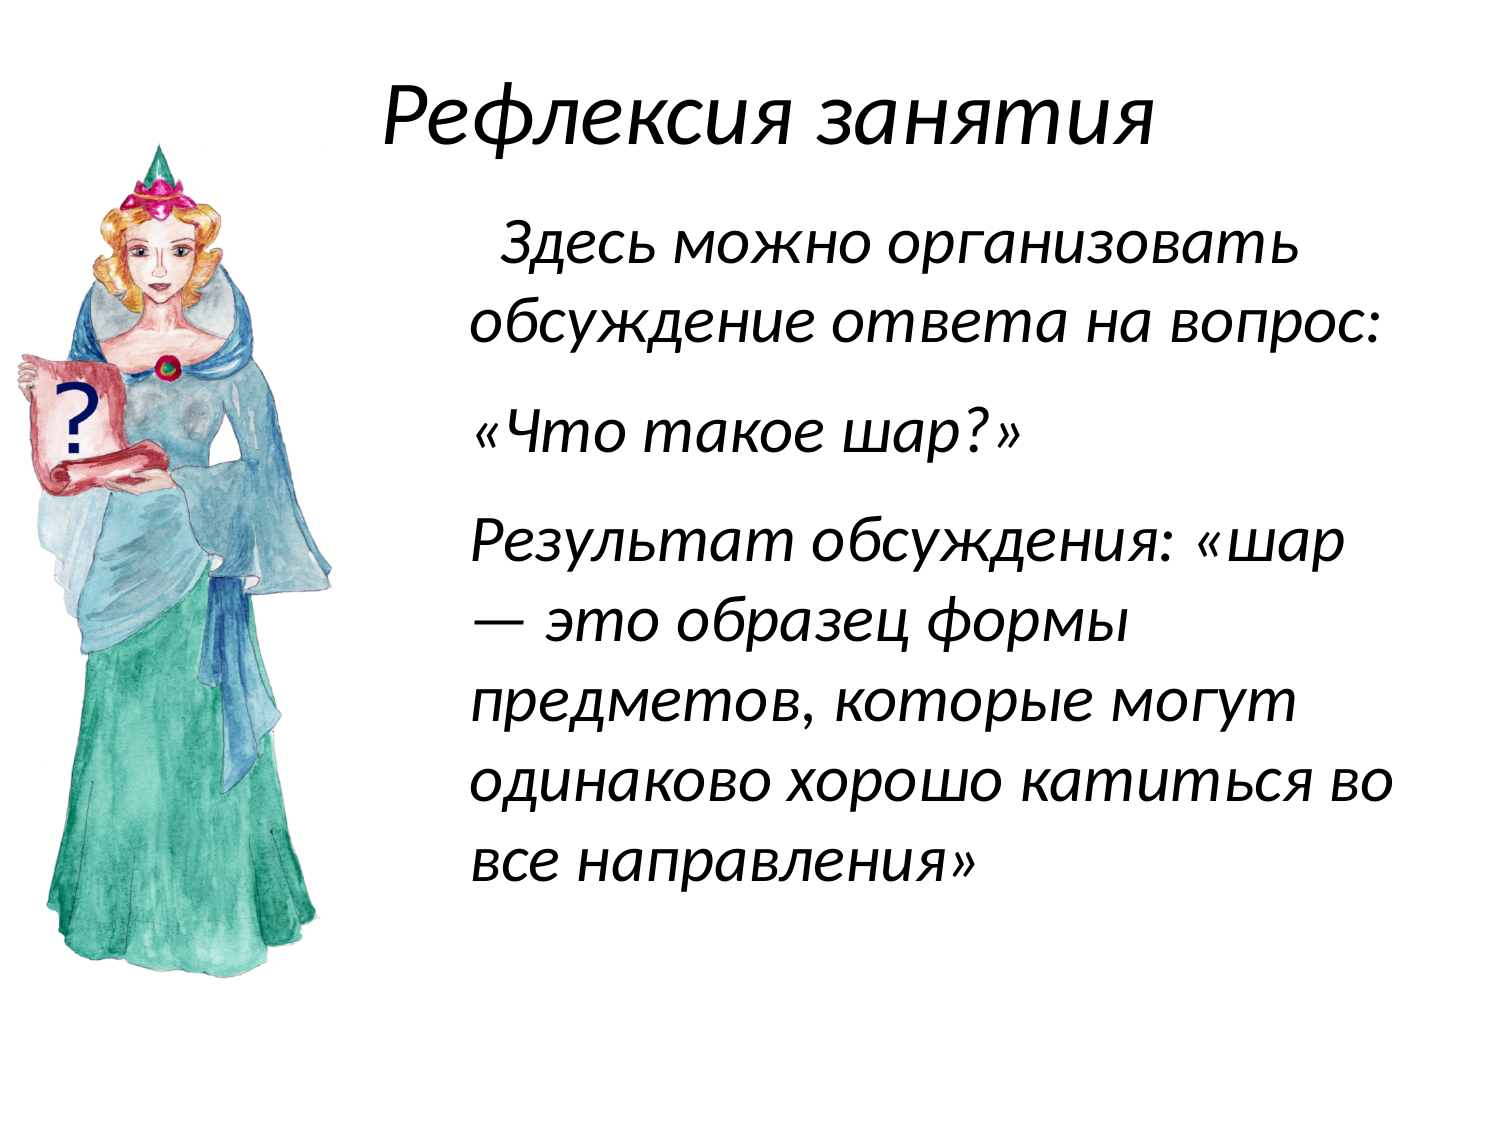

# Рефлексия занятия
 Здесь можно организовать обсуждение ответа на вопрос:
«Что такое шар?»
Результат обсуждения: «шар — это образец формы предметов, которые могут одинаково хорошо катиться во все направления»